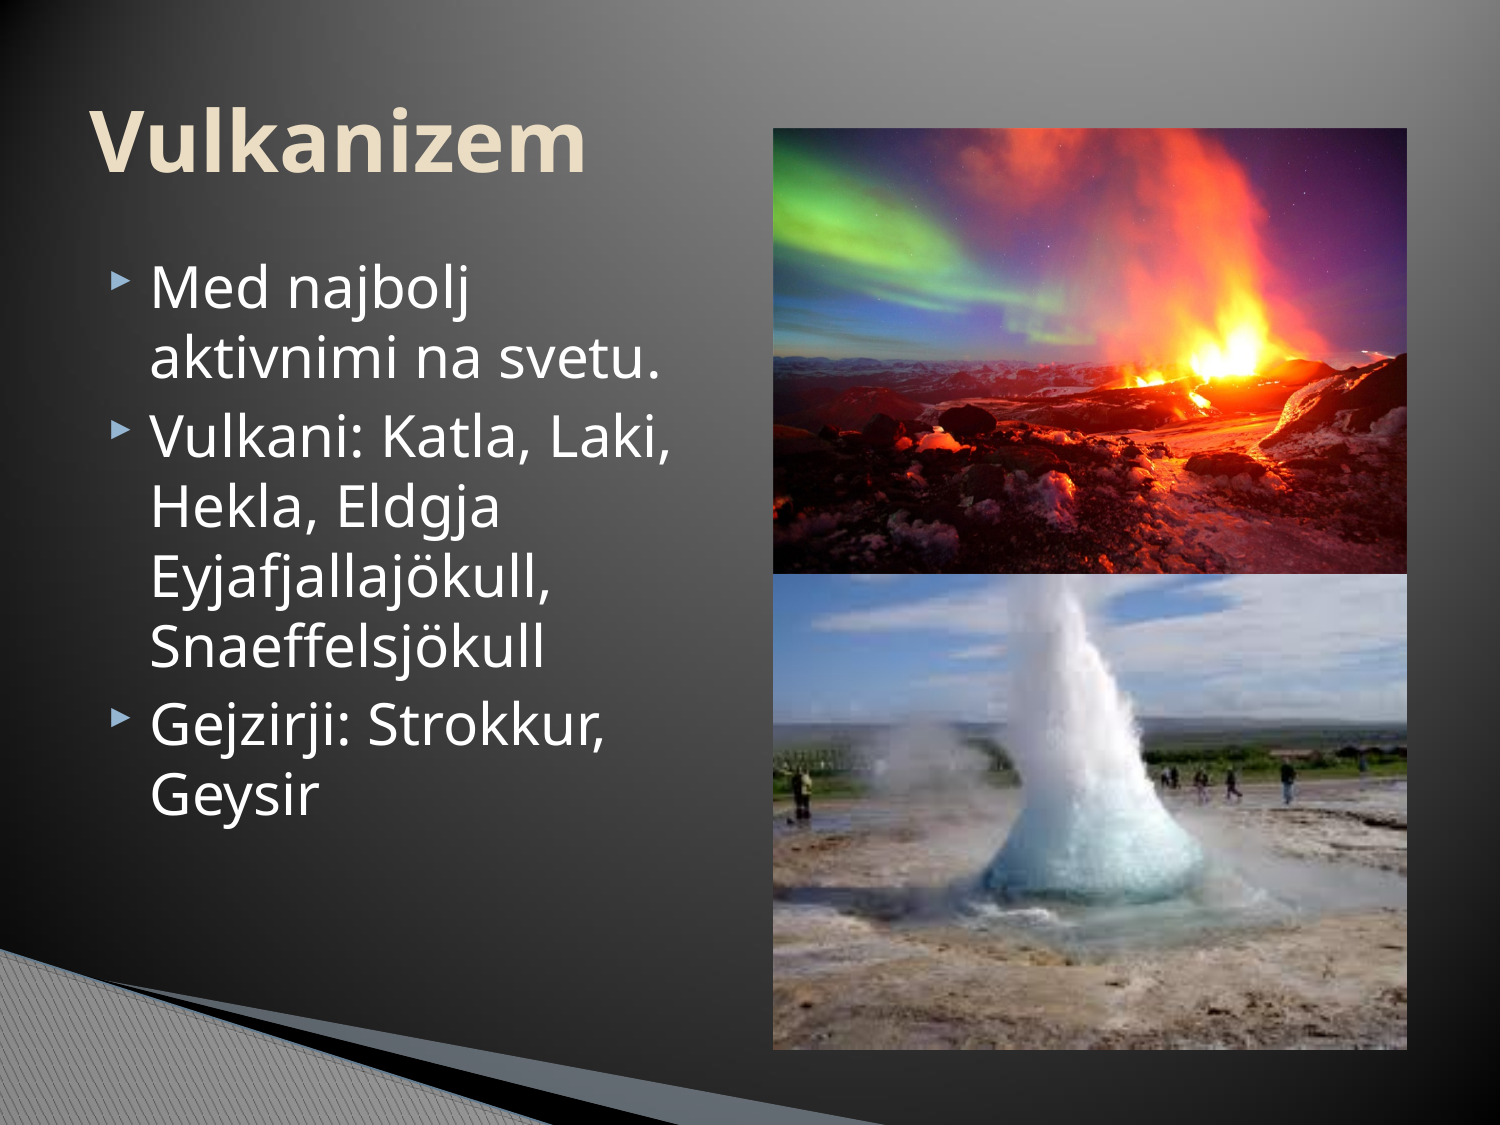

Vulkanizem
# Med najbolj aktivnimi na svetu.
Vulkani: Katla, Laki, Hekla, Eldgja Eyjafjallajökull, Snaeffelsjökull
Gejzirji: Strokkur, Geysir